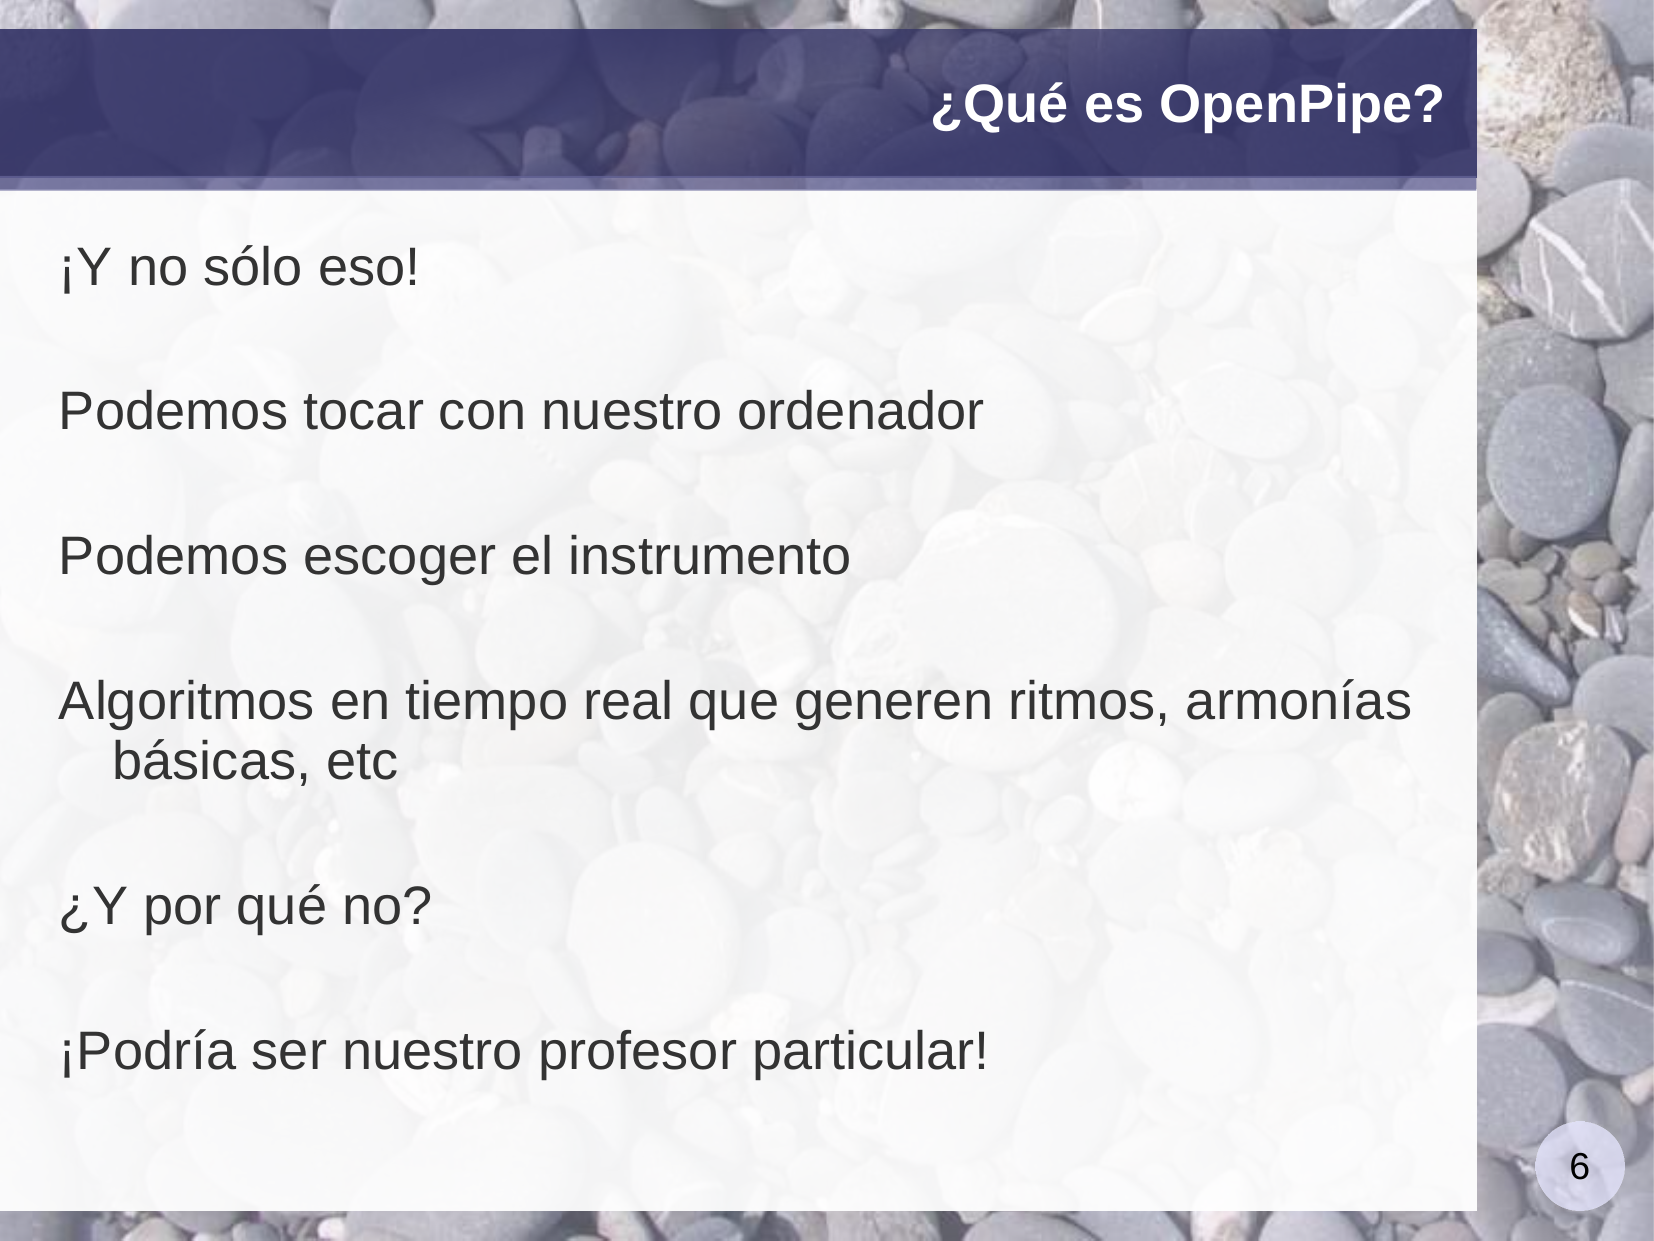

# ¿Qué es OpenPipe?
¡Y no sólo eso!
Podemos tocar con nuestro ordenador
Podemos escoger el instrumento
Algoritmos en tiempo real que generen ritmos, armonías básicas, etc
¿Y por qué no?
¡Podría ser nuestro profesor particular!